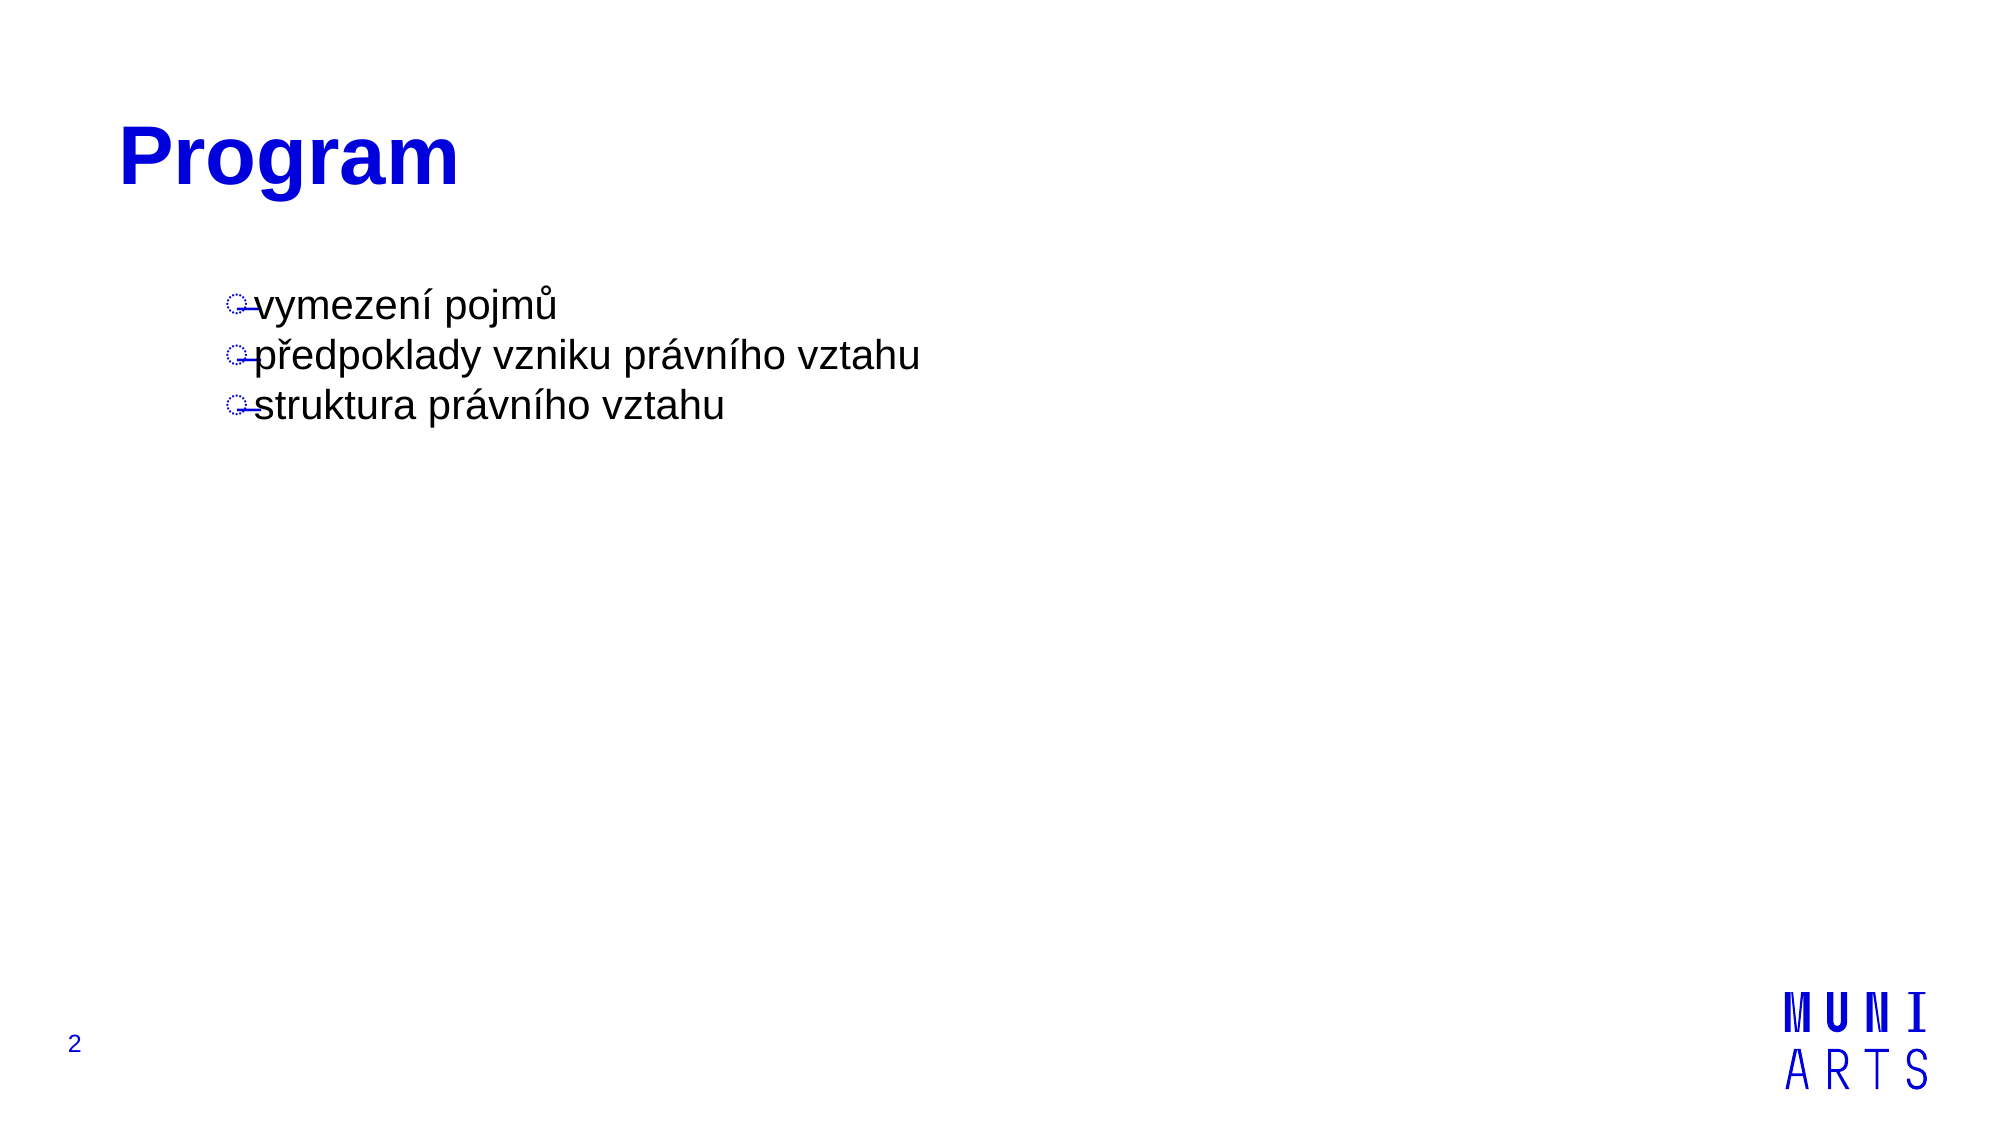

# Program
vymezení pojmů
předpoklady vzniku právního vztahu
struktura právního vztahu